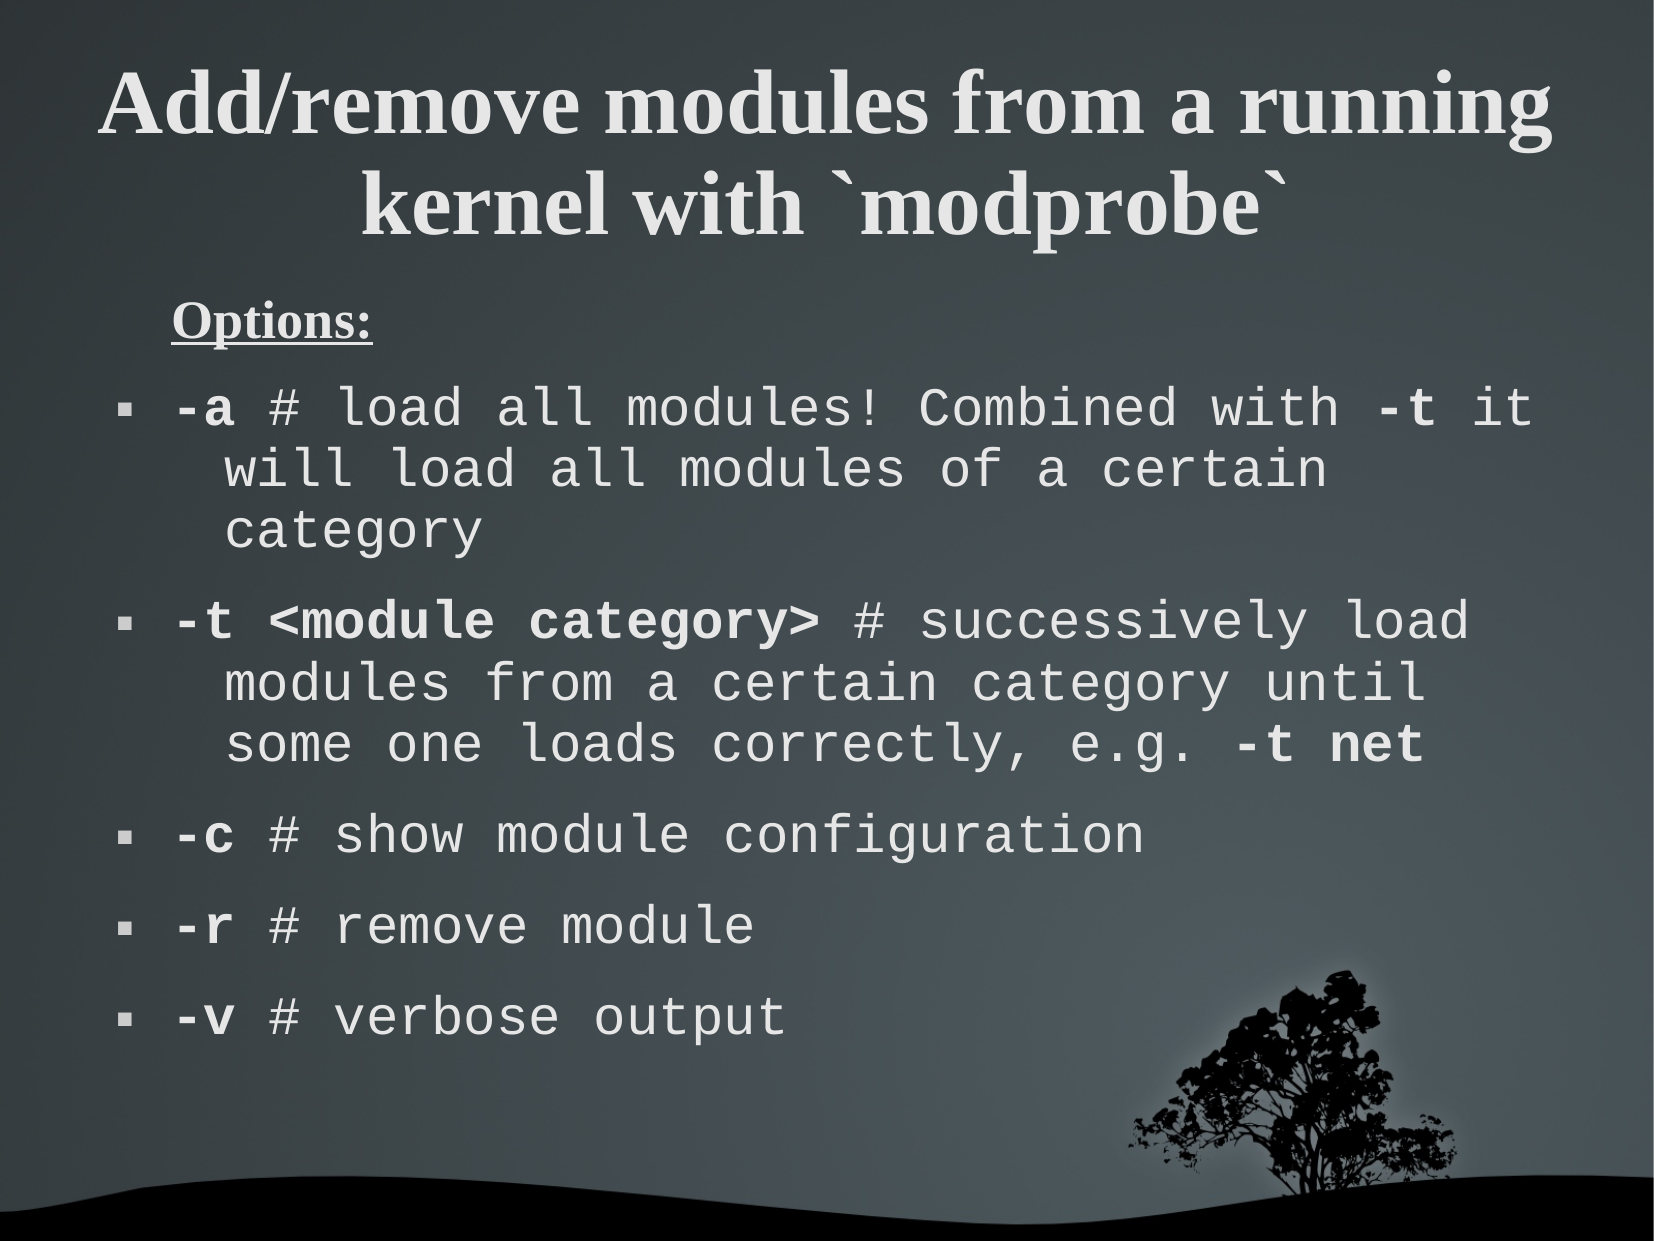

Add/remove modules from a running kernel with `modprobe`
# Options:
-a # load all modules! Combined with -t it will load all modules of a certain category
-t <module category> # successively load modules from a certain category until some one loads correctly, e.g. -t net
-c # show module configuration
-r # remove module
-v # verbose output